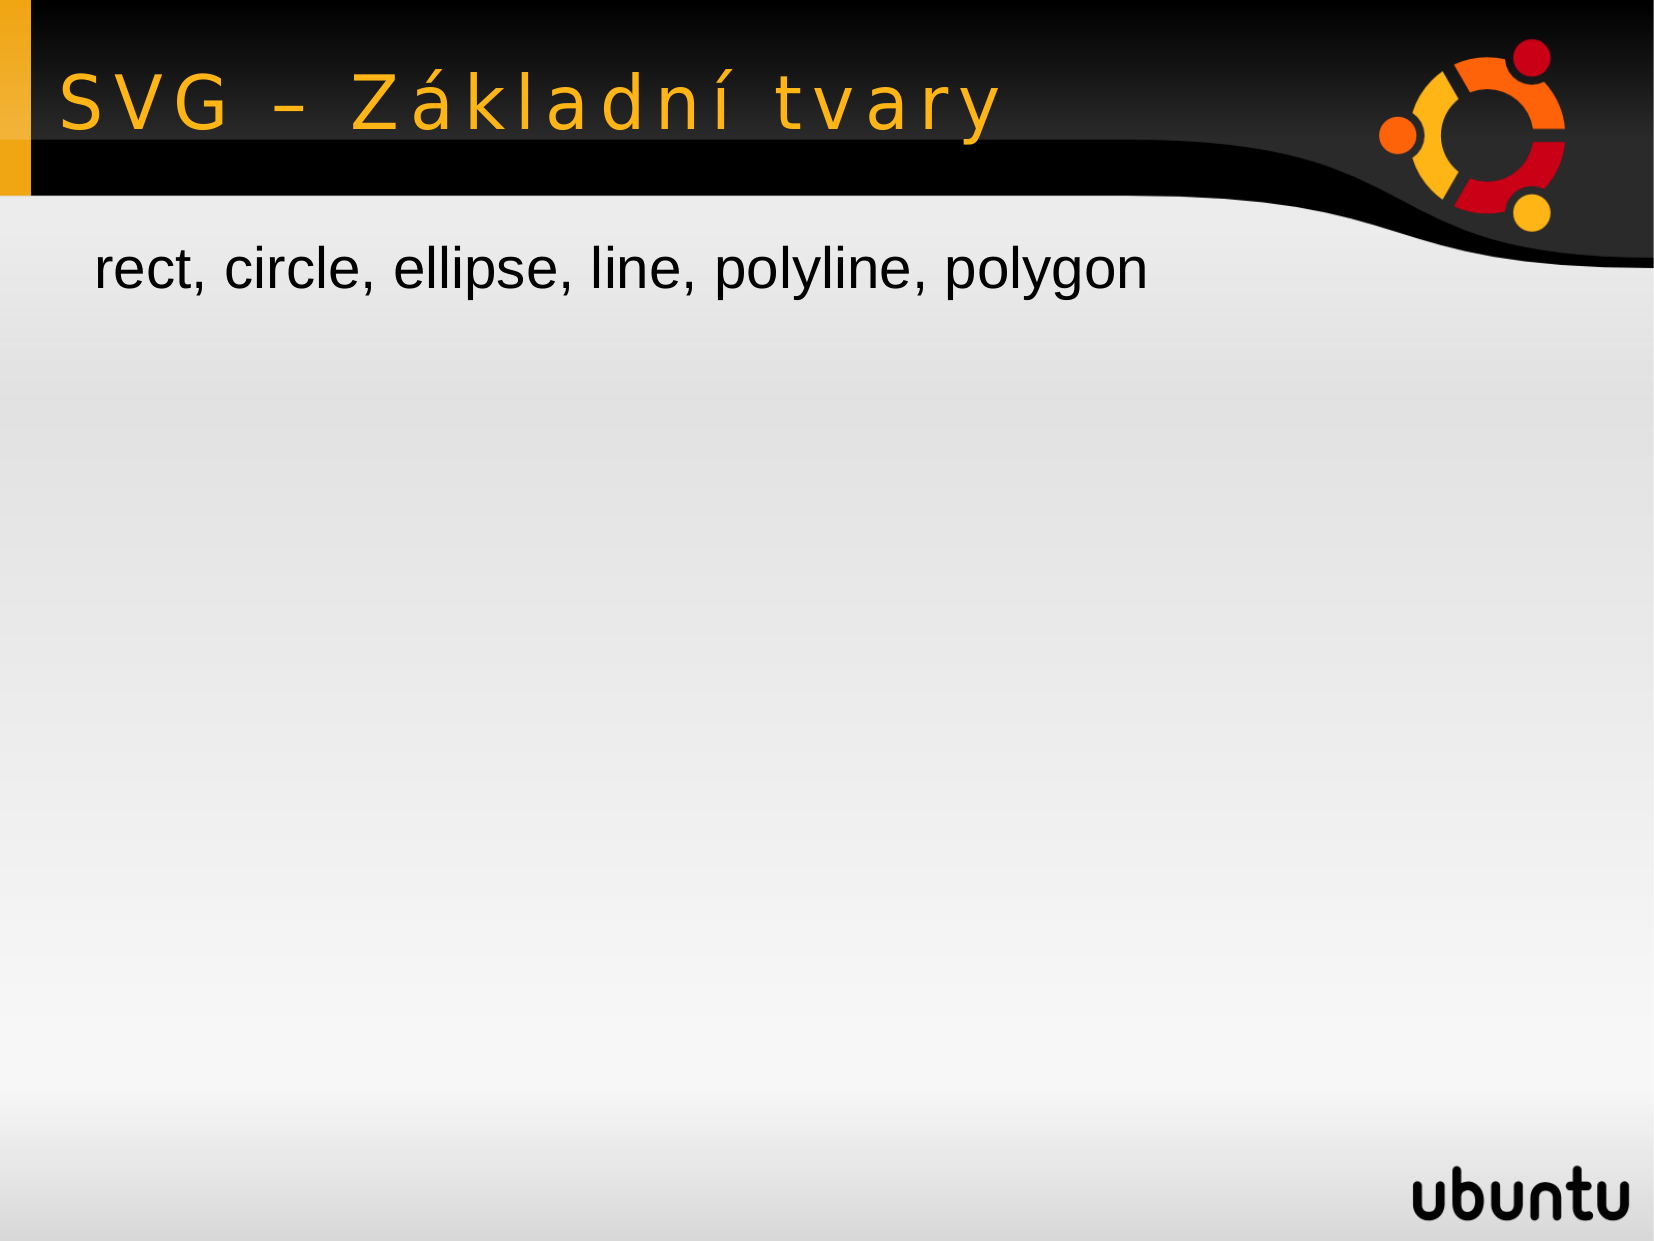

# SVG – Základní tvary
rect, circle, ellipse, line, polyline, polygon